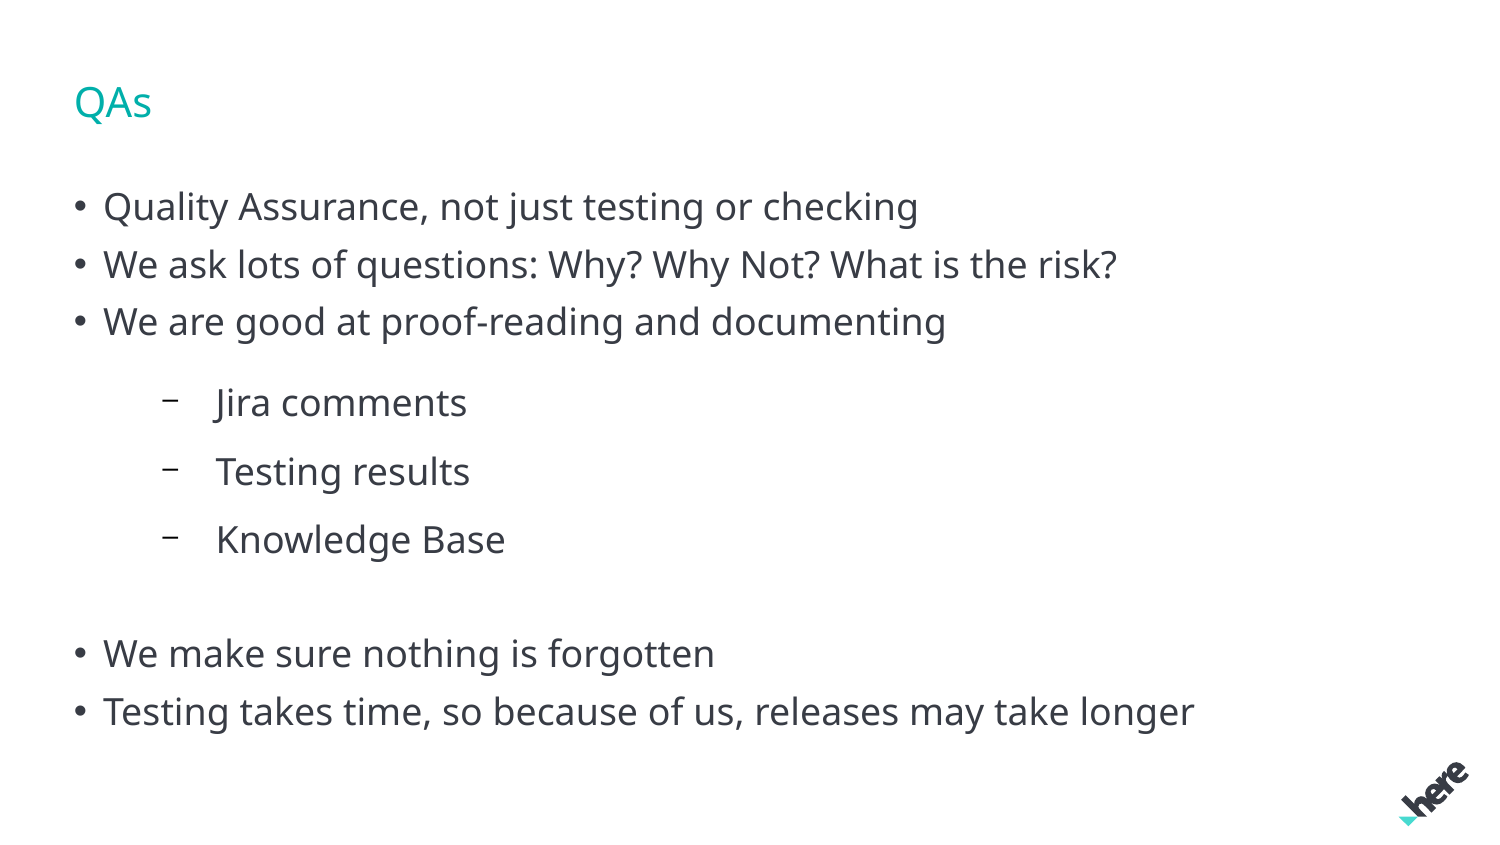

# QAs
Quality Assurance, not just testing or checking
We ask lots of questions: Why? Why Not? What is the risk?
We are good at proof-reading and documenting
Jira comments
Testing results
Knowledge Base
We make sure nothing is forgotten
Testing takes time, so because of us, releases may take longer